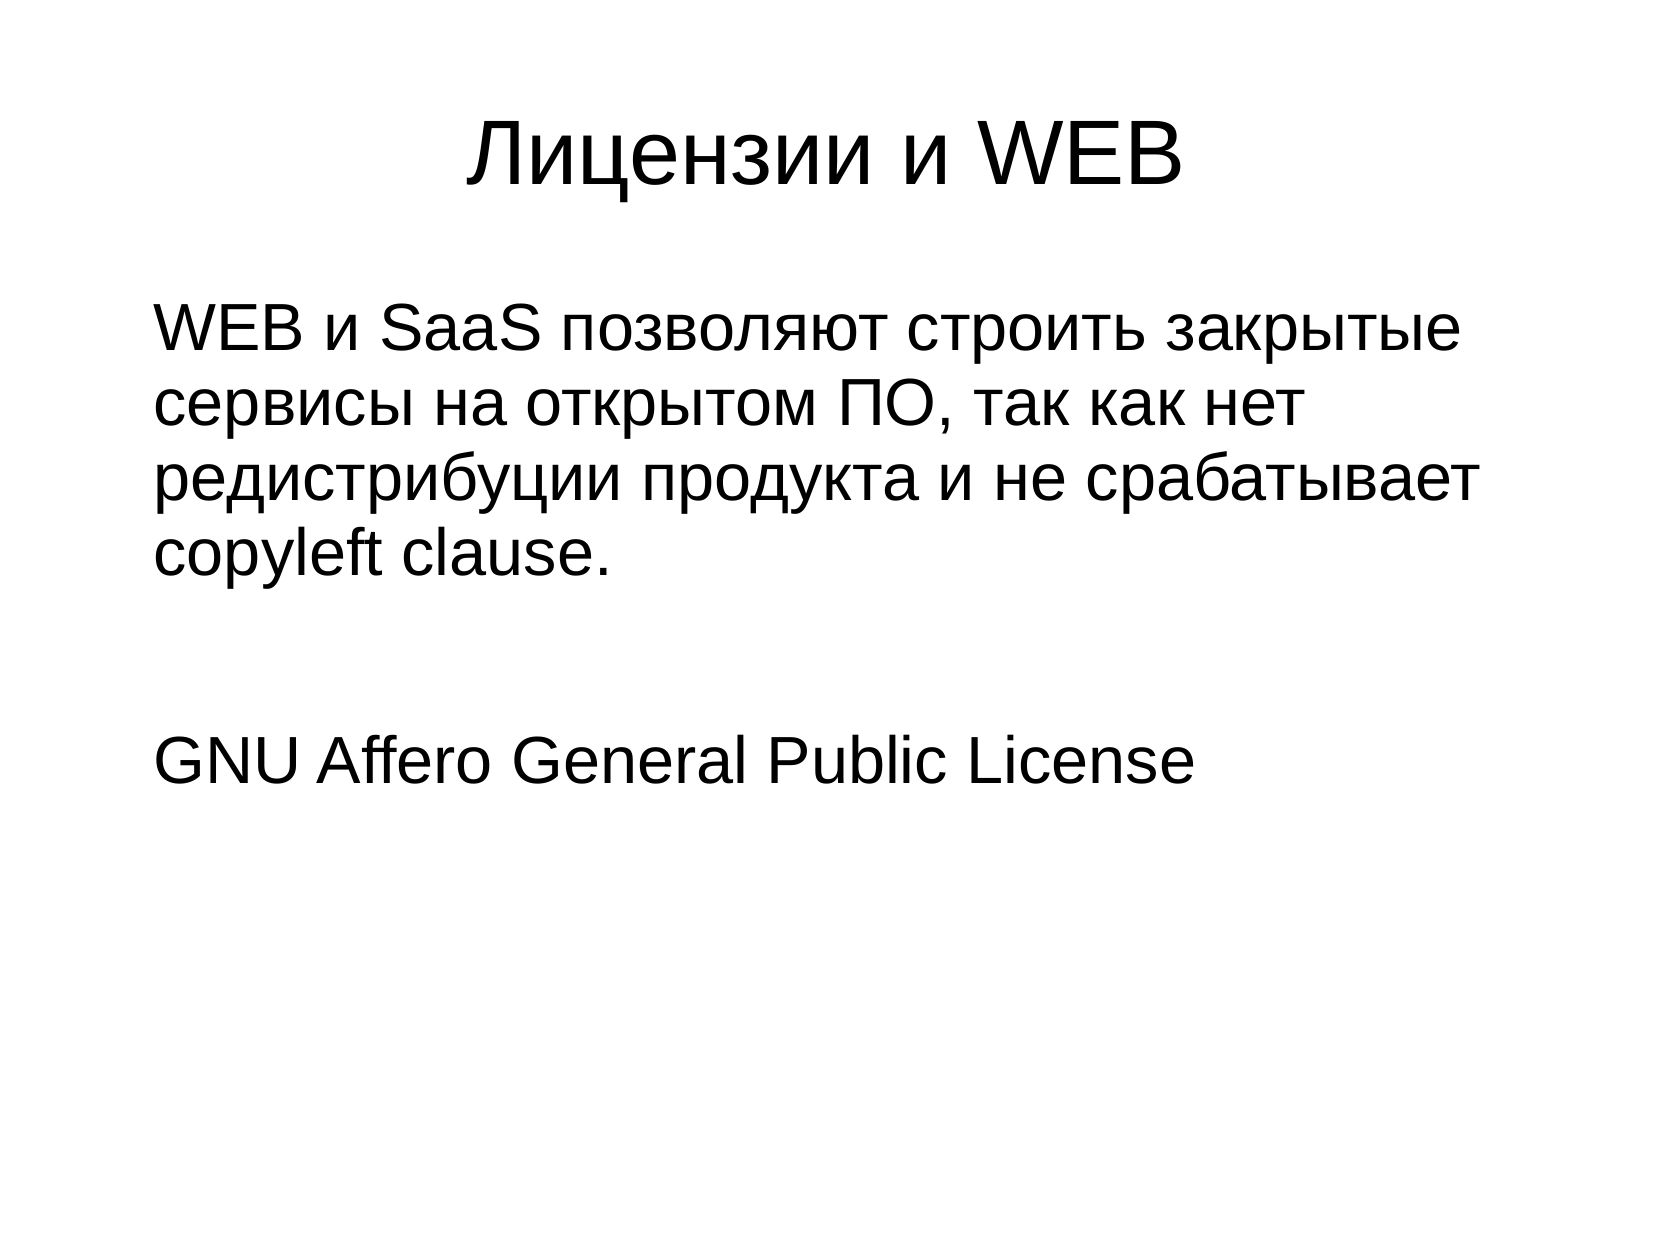

# Лицензии и WEB
WEB и SaaS позволяют строить закрытые сервисы на открытом ПО, так как нет редистрибуции продукта и не срабатывает copyleft clause.
GNU Affero General Public License